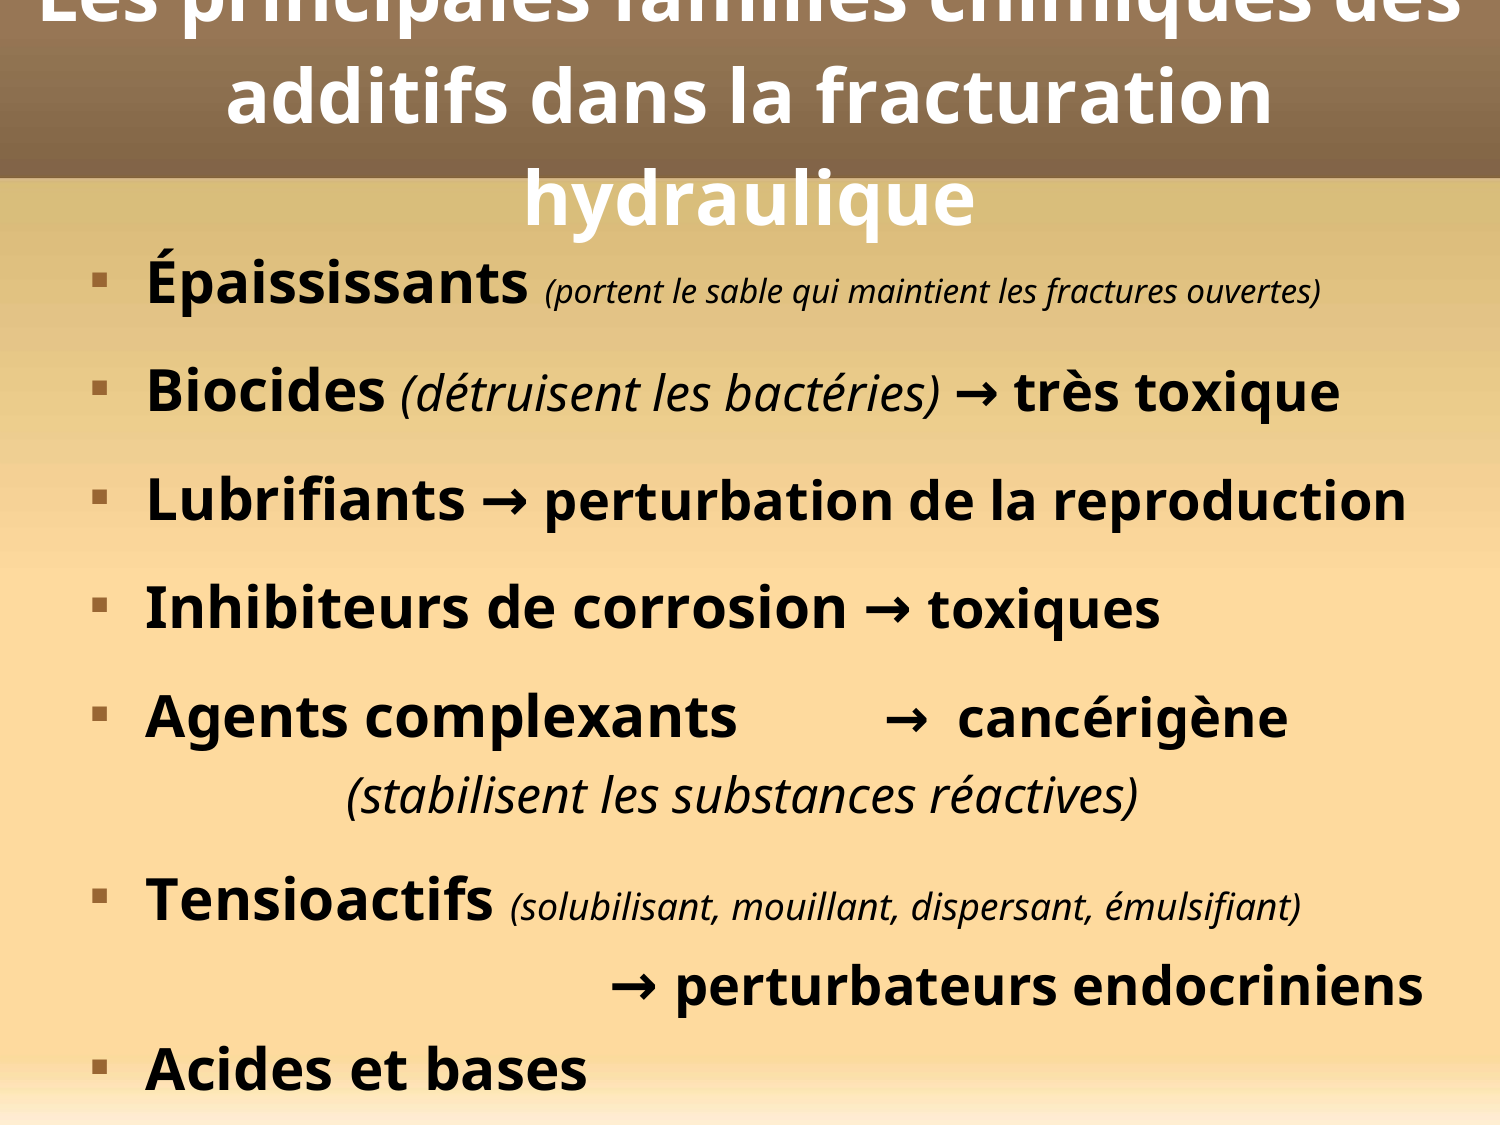

# Les principales familles chimiques des additifs dans la fracturation hydraulique
Épaississants (portent le sable qui maintient les fractures ouvertes)
Biocides (détruisent les bactéries) → très toxique
Lubrifiants → perturbation de la reproduction
Inhibiteurs de corrosion → toxiques
Agents complexants 		→ 	cancérigène
(stabilisent les substances réactives)
Tensioactifs (solubilisant, mouillant, dispersant, émulsifiant)
→ perturbateurs endocriniens
Acides et bases